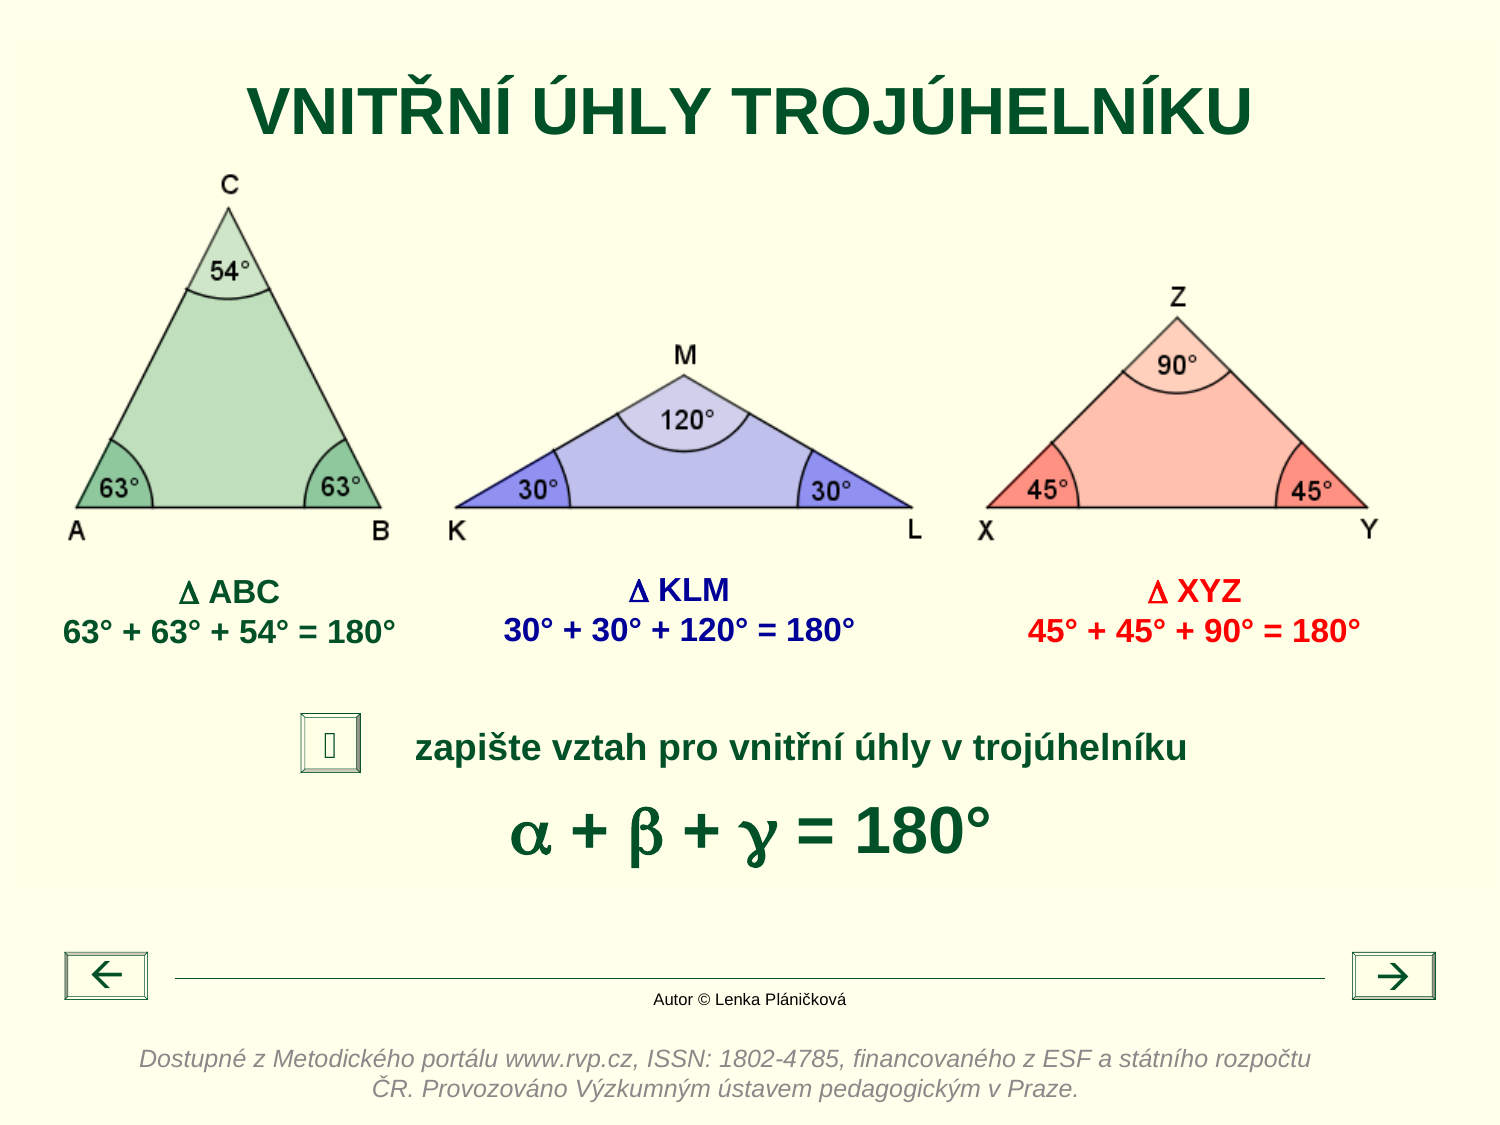

# VNITŘNÍ ÚHLY TROJÚHELNÍKU
 KLM
30° + 30° + 120° = 180°
 XYZ
45° + 45° + 90° = 180°
 ABC
63° + 63° + 54° = 180°

zapište vztah pro vnitřní úhly v trojúhelníku
 +  +  = 180°


Autor © Lenka Pláničková
Dostupné z Metodického portálu www.rvp.cz, ISSN: 1802-4785, financovaného z ESF a státního rozpočtu ČR. Provozováno Výzkumným ústavem pedagogickým v Praze.